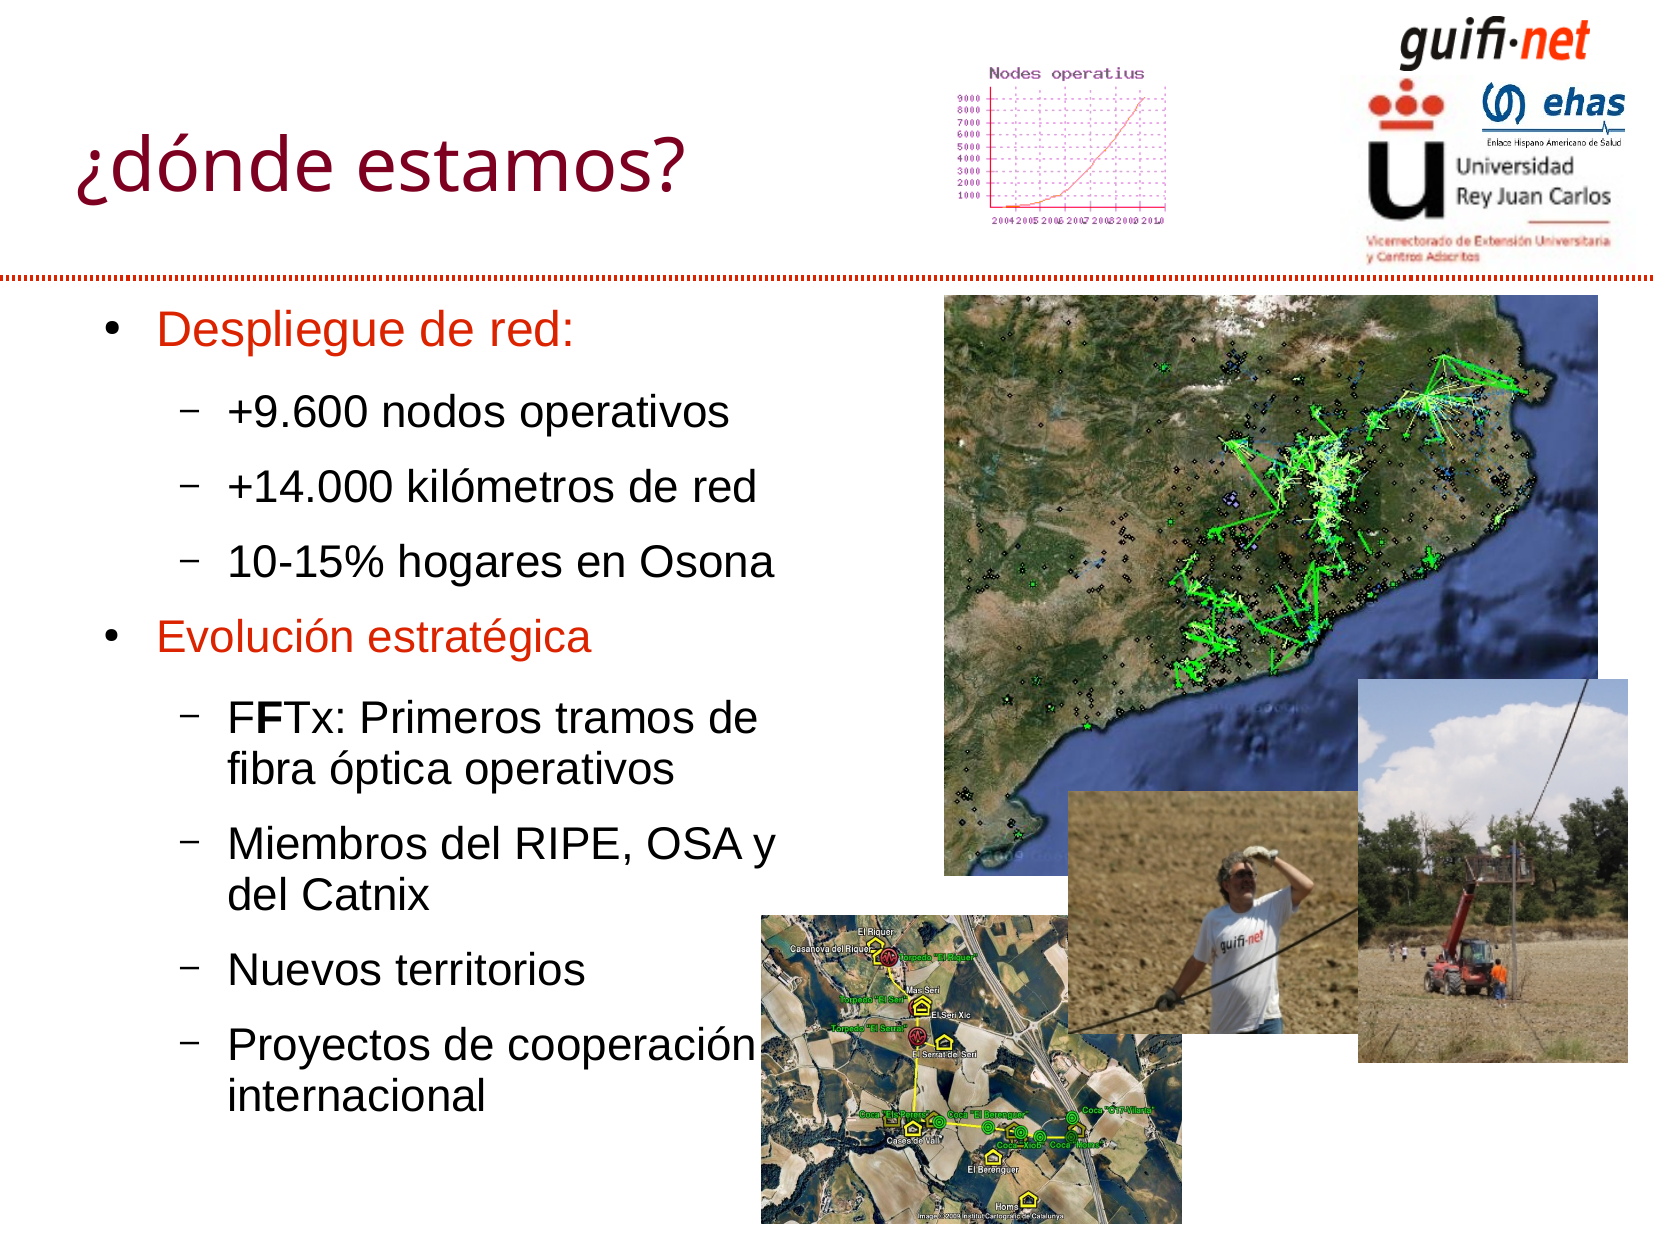

# ¿dónde estamos?
Despliegue de red:
+9.600 nodos operativos
+14.000 kilómetros de red
10-15% hogares en Osona
Evolución estratégica
FFTx: Primeros tramos de fibra óptica operativos
Miembros del RIPE, OSA y del Catnix
Nuevos territorios
Proyectos de cooperación internacional